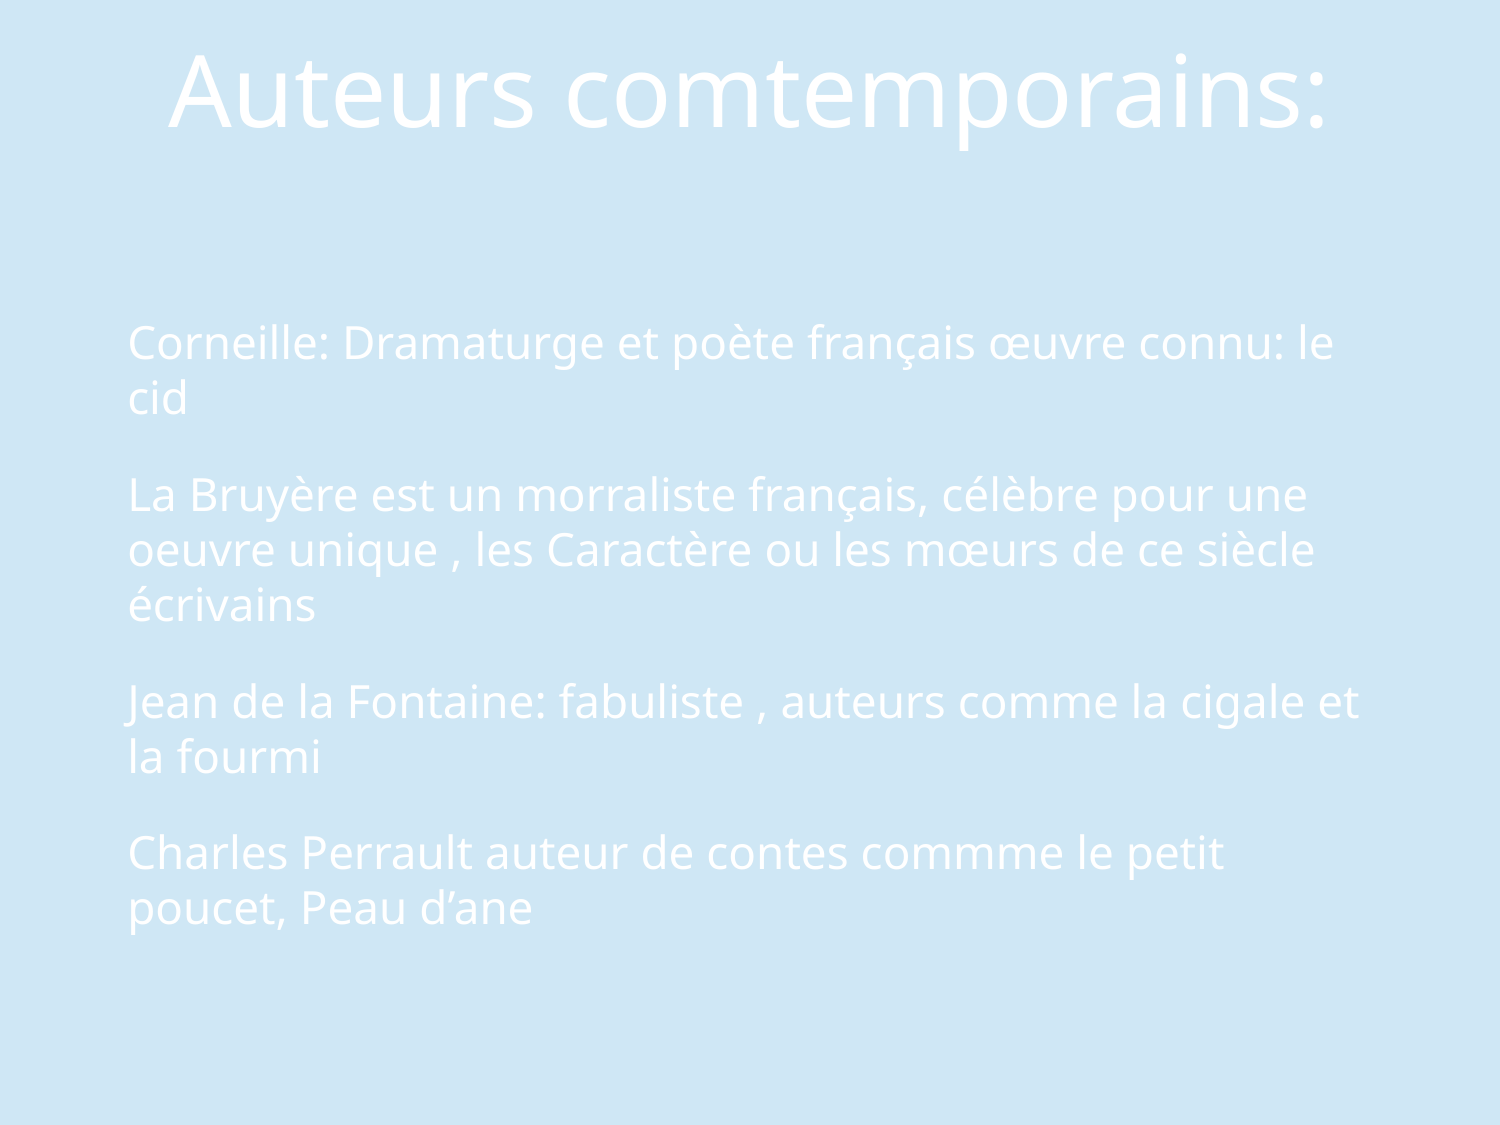

# Auteurs comtemporains:
Corneille: Dramaturge et poète français œuvre connu: le cid
La Bruyère est un morraliste français, célèbre pour une oeuvre unique , les Caractère ou les mœurs de ce siècle écrivains
Jean de la Fontaine: fabuliste , auteurs comme la cigale et la fourmi
Charles Perrault auteur de contes commme le petit poucet, Peau d’ane